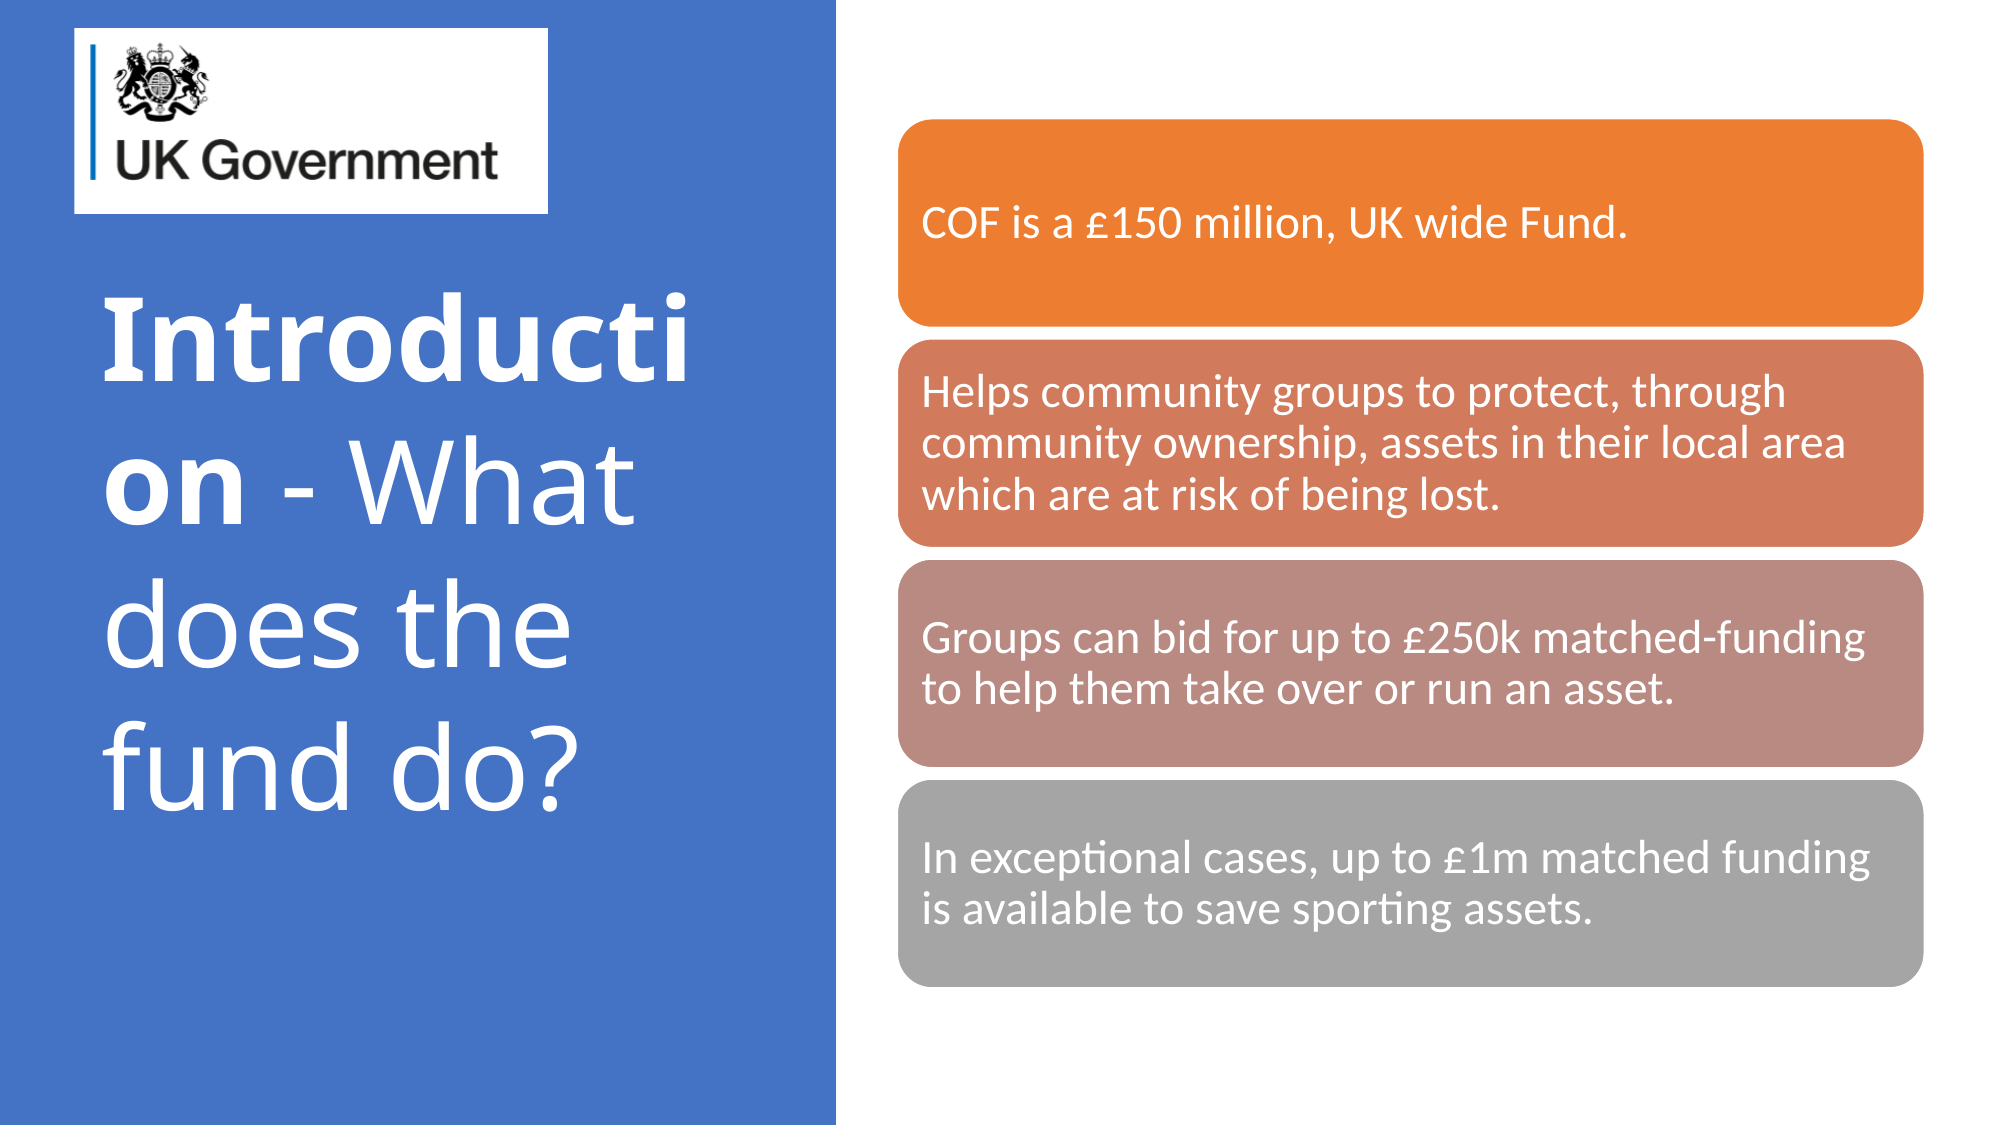

# Introduction - What does the fund do?
COF is a £150 million, UK wide Fund.
Helps community groups to protect, through community ownership, assets in their local area which are at risk of being lost.
Groups can bid for up to £250k matched-funding to help them take over or run an asset.
In exceptional cases, up to £1m matched funding is available to save sporting assets.